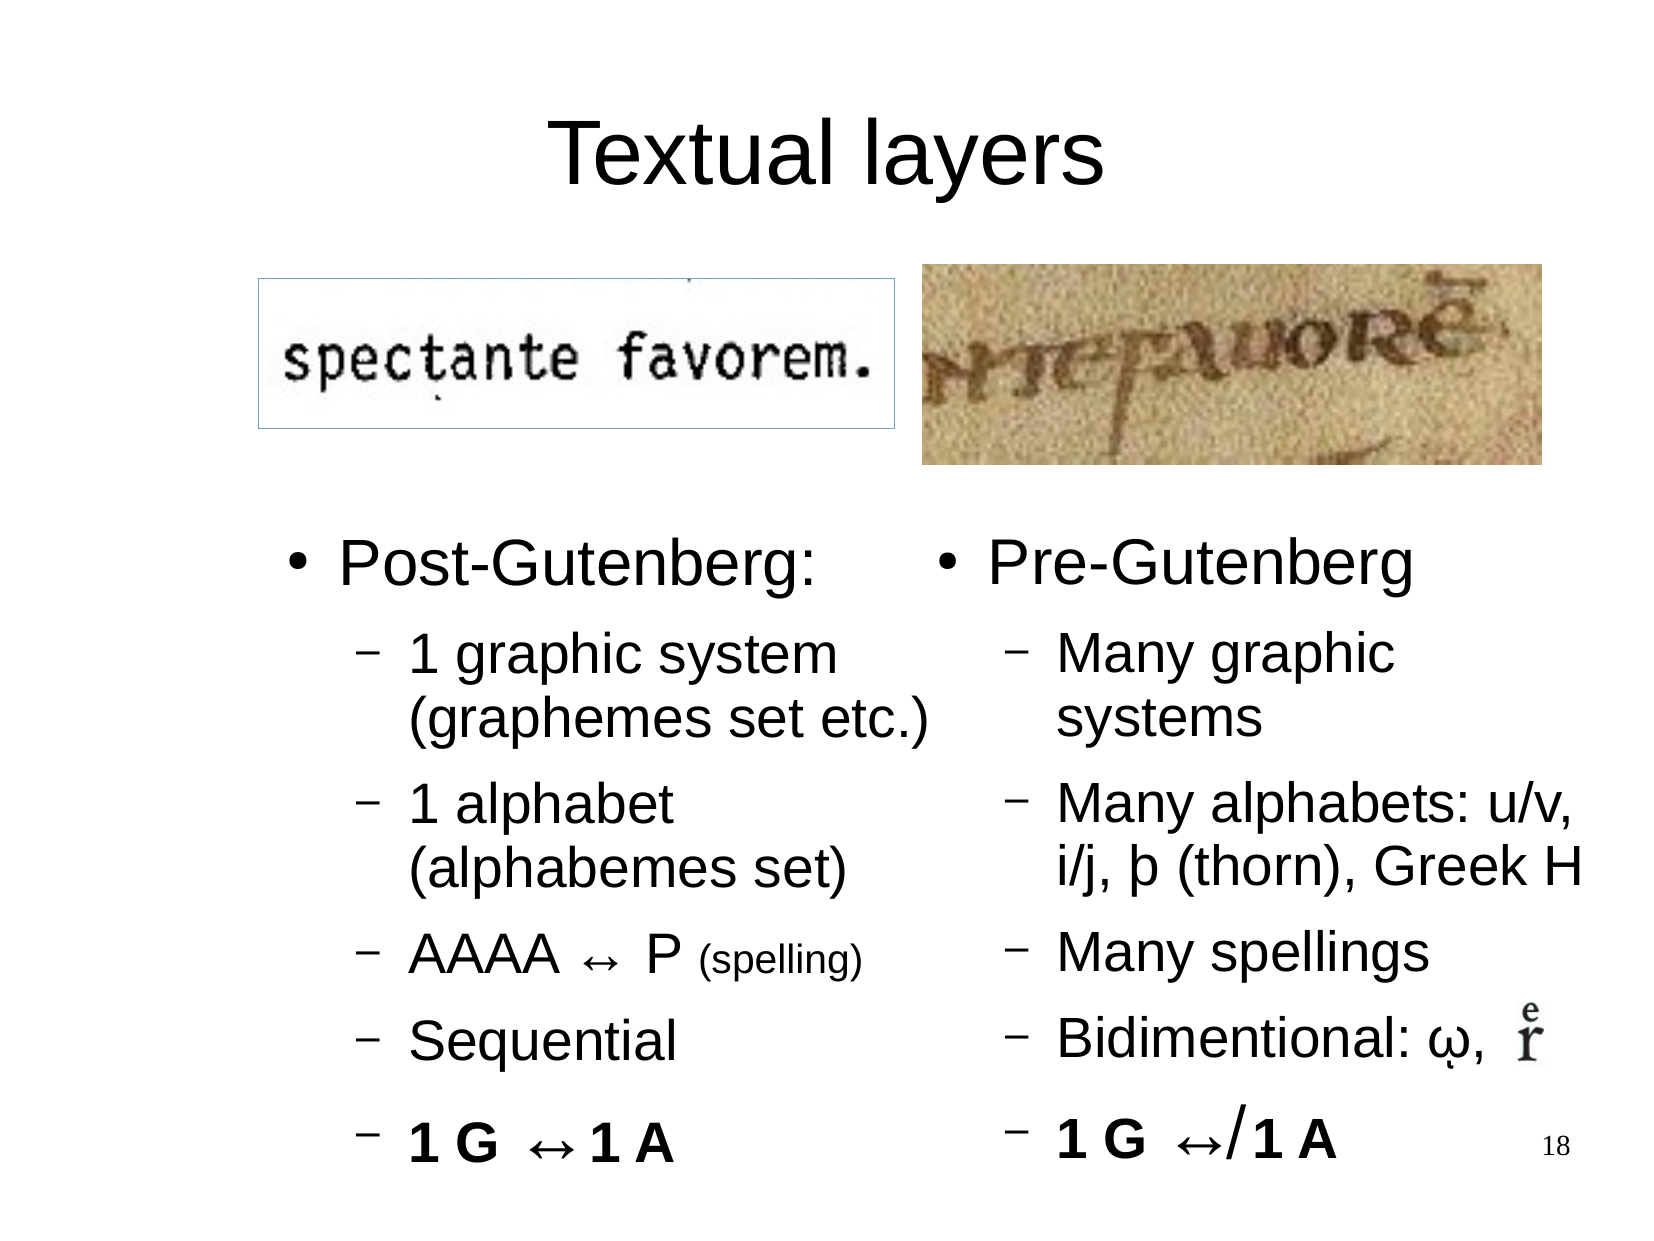

Textual layers
Post-Gutenberg:
1 graphic system (graphemes set etc.)
1 alphabet (alphabemes set)
AAAA ↔ P (spelling)
Sequential
1 G ↔1 A
# Pre-Gutenberg
Many graphic systems
Many alphabets: u/v, i/j, þ (thorn), Greek H
Many spellings
Bidimentional: ῳ,
1 G ↮ 1 A
18